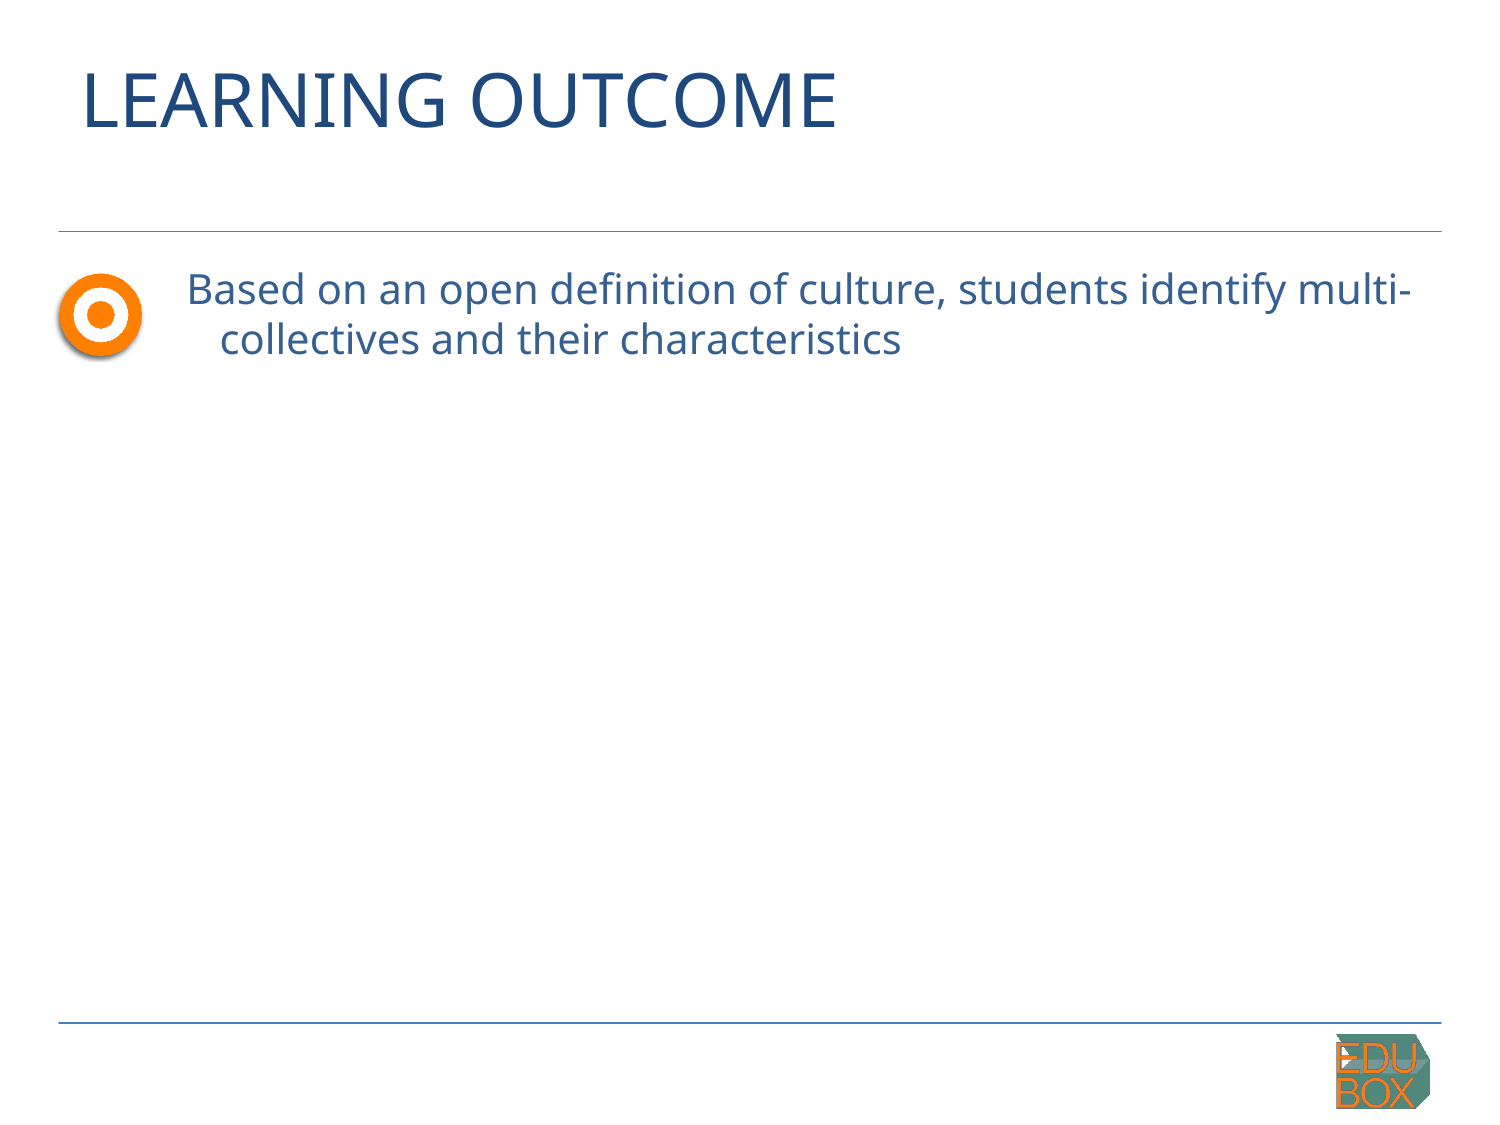

# LEARNING OUTCOME
Based on an open definition of culture, students identify multi-collectives and their characteristics